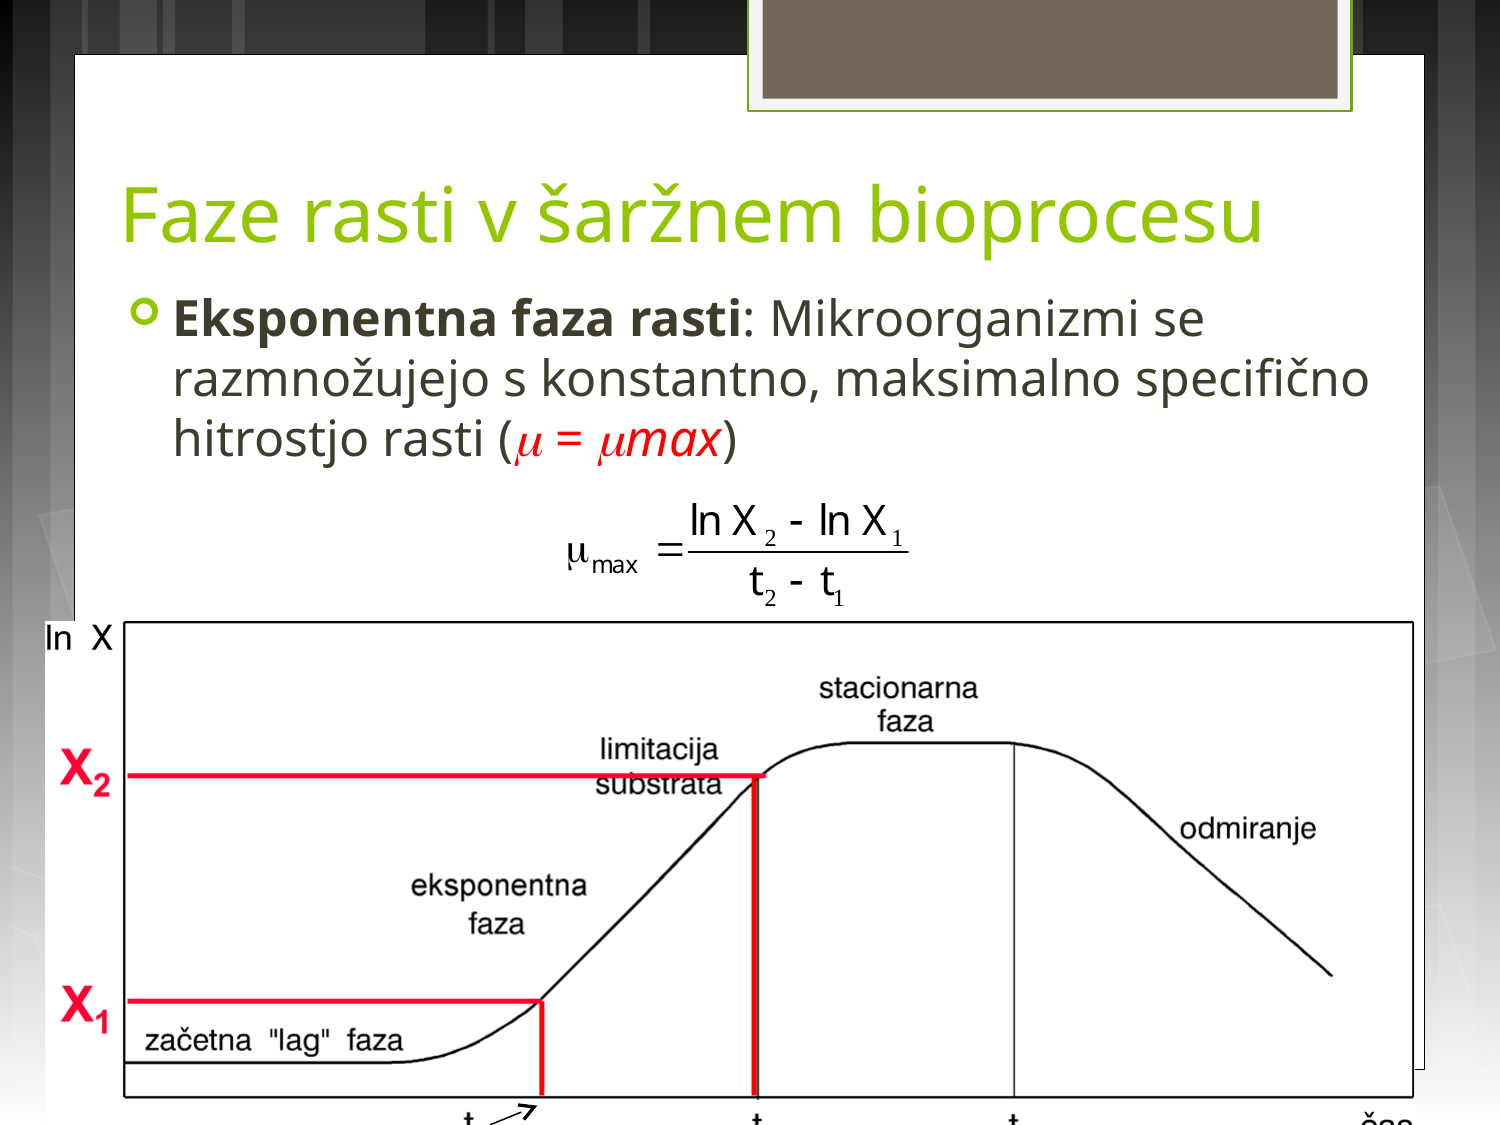

# Faze rasti v šaržnem bioprocesu
Eksponentna faza rasti: Mikroorganizmi se razmnožujejo s konstantno, maksimalno specifično hitrostjo rasti ( = max)